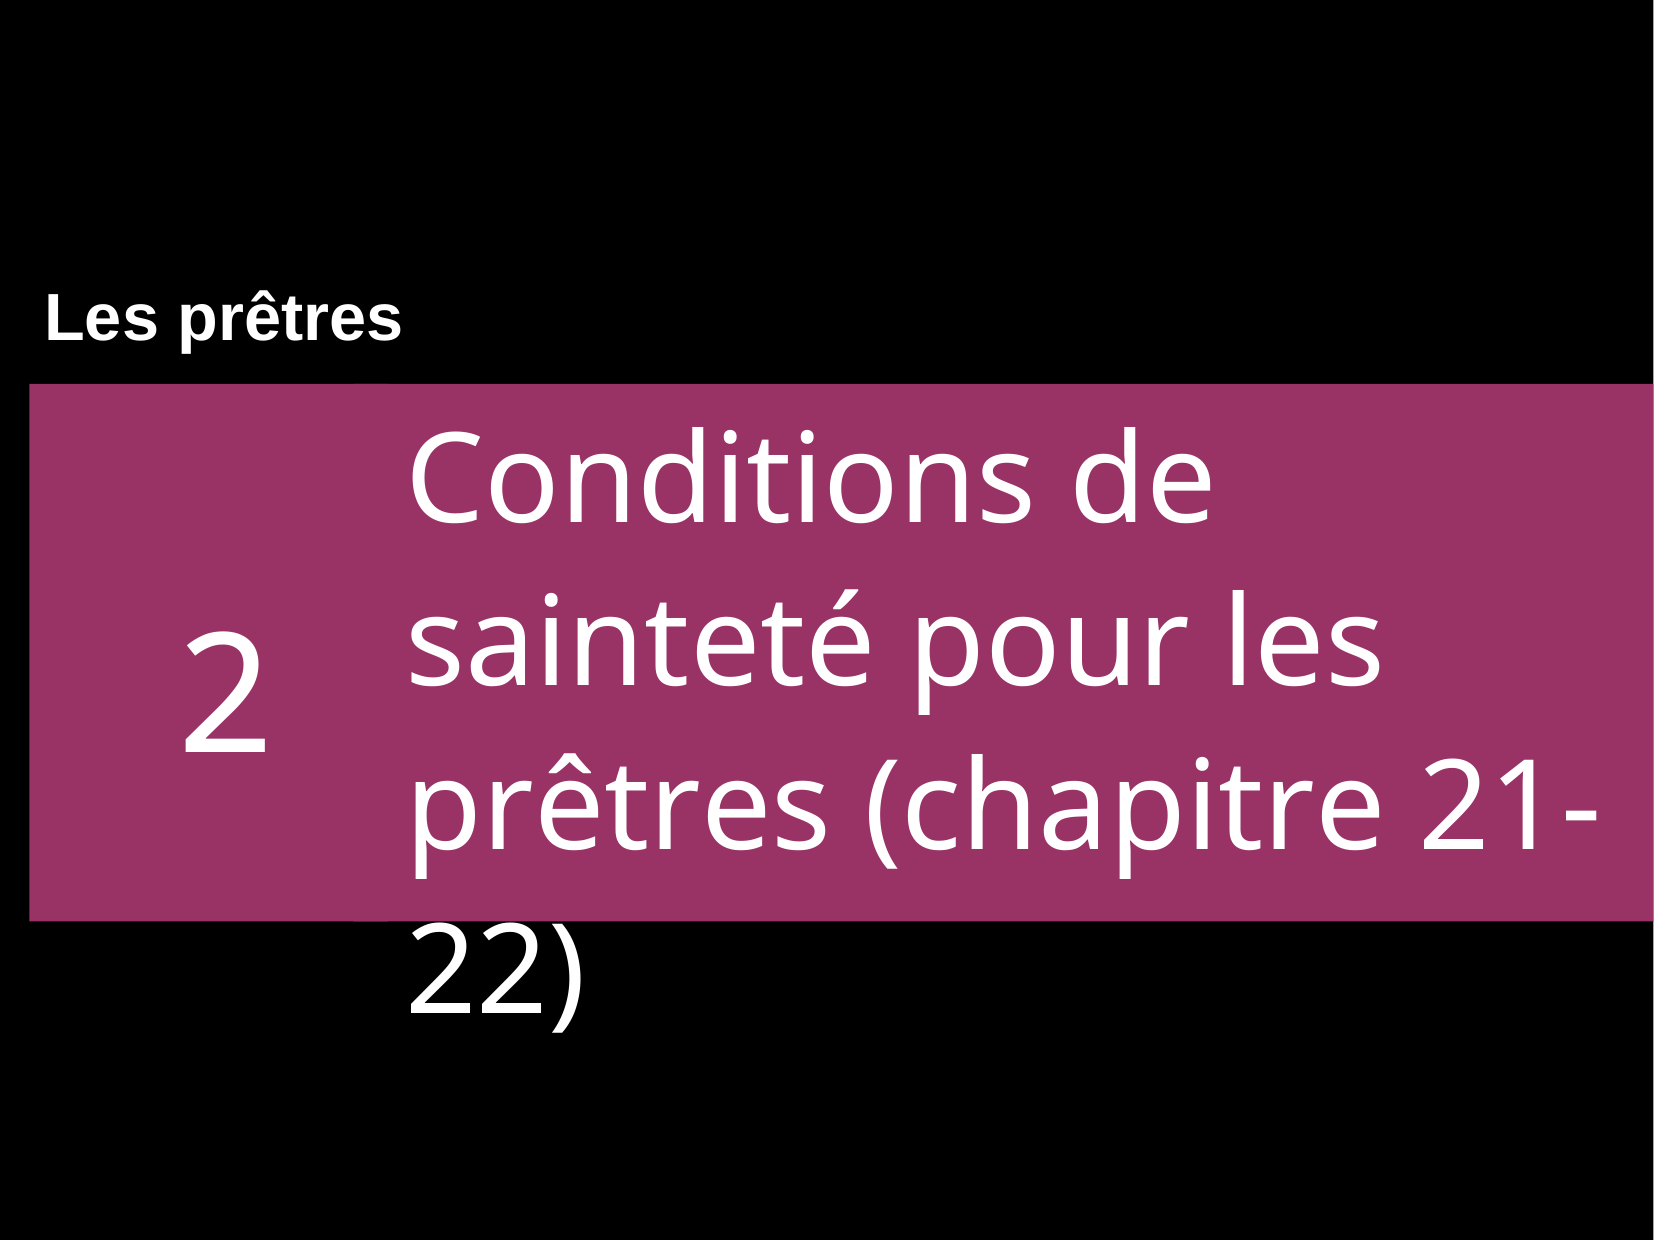

Les prêtres
Conditions de sainteté pour les prêtres (chapitre 21-22)
2